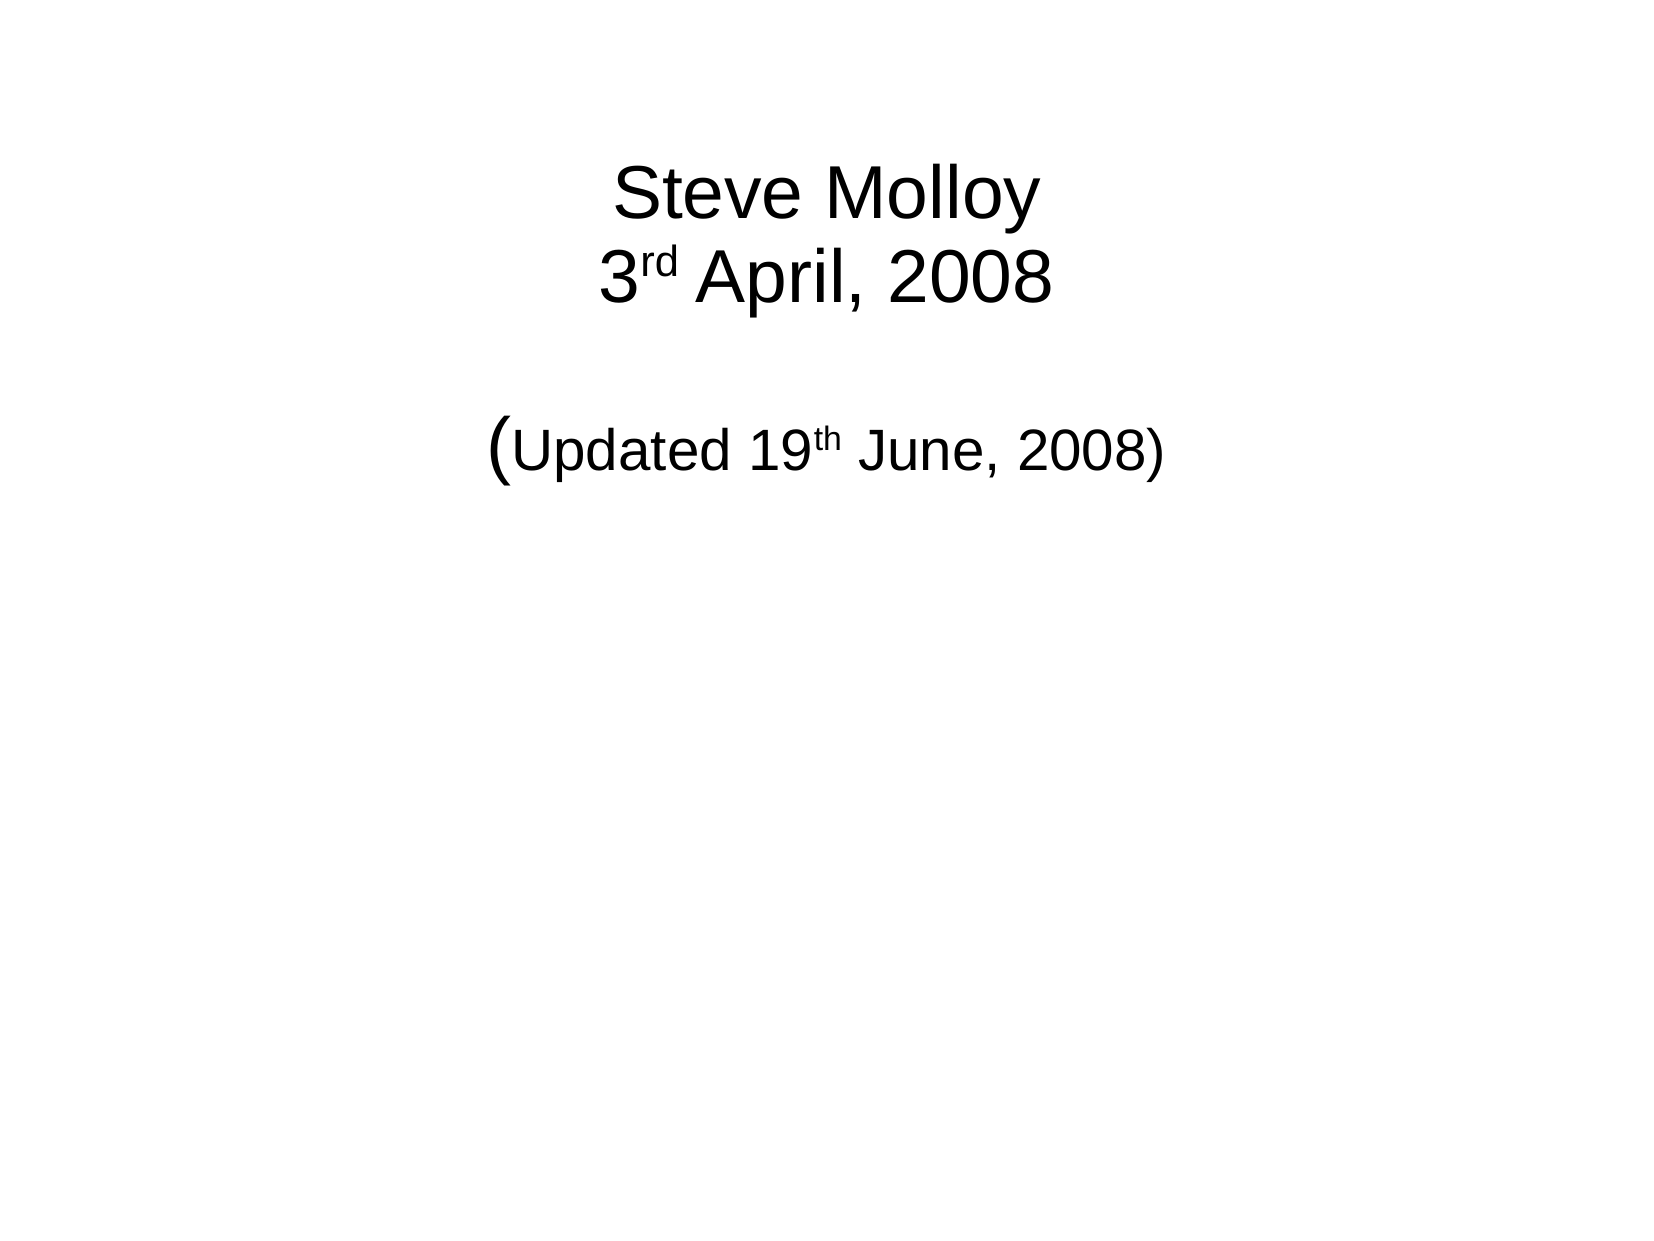

# Lucretia2AML Steve Molloy 3rd April, 2008 (Updated 19th June, 2008)